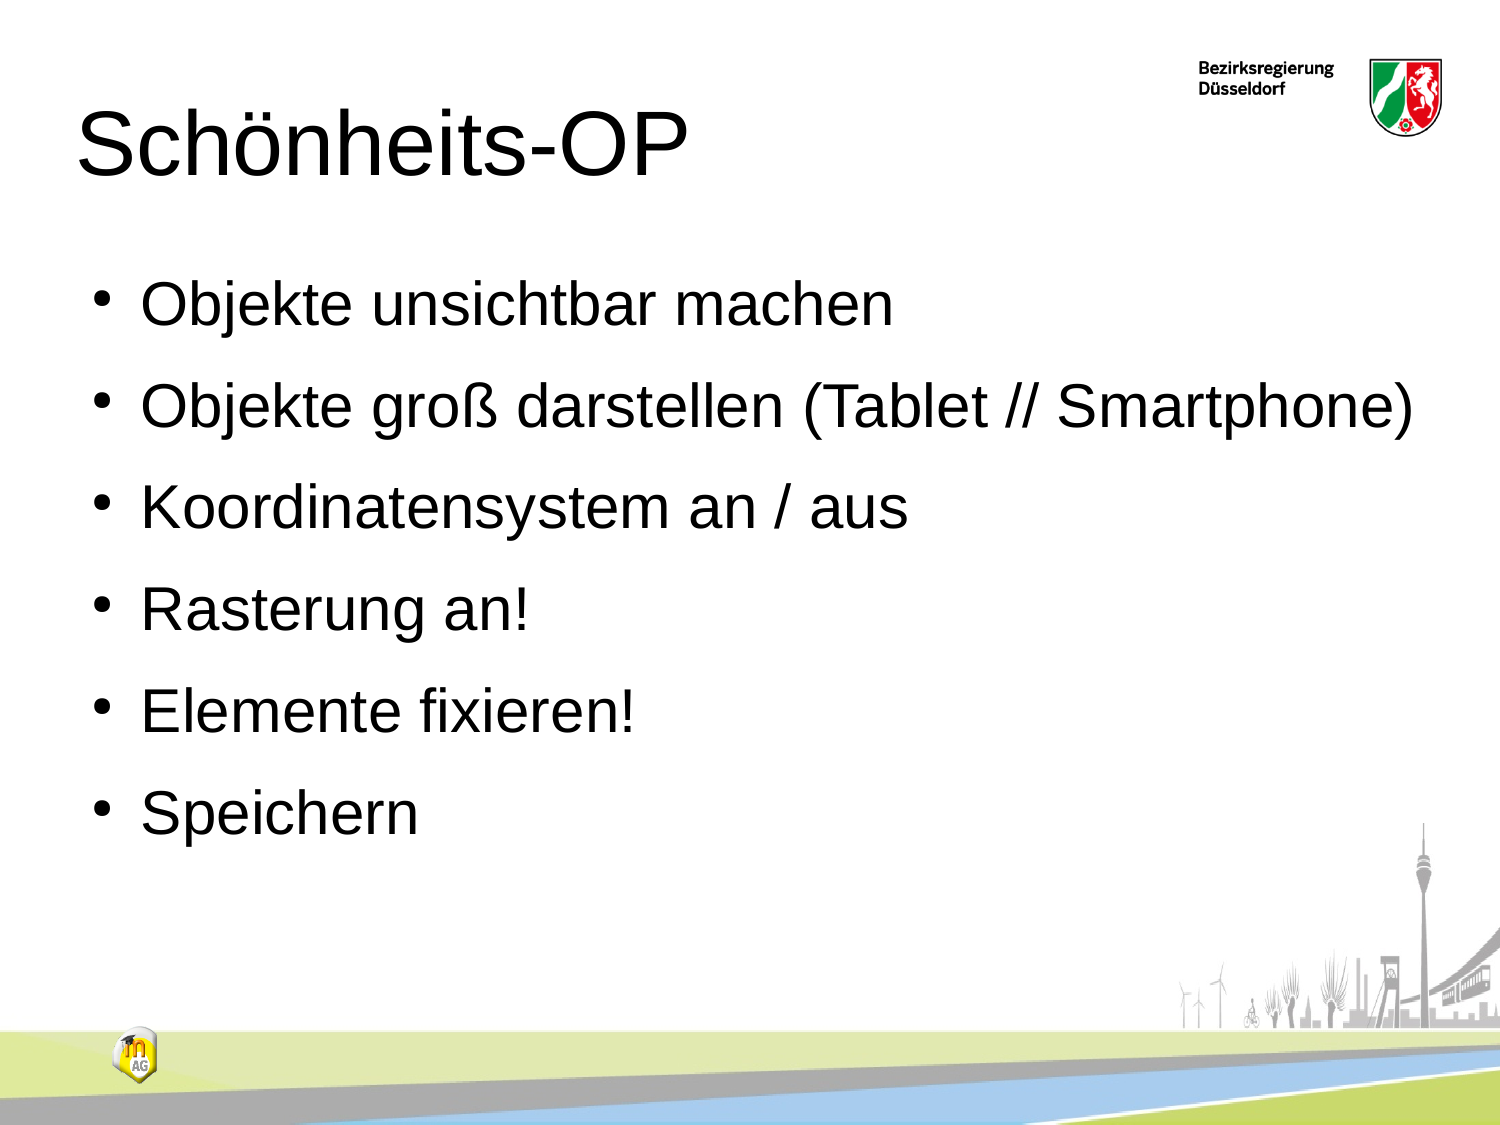

# Schönheits-OP
Objekte unsichtbar machen
Objekte groß darstellen (Tablet // Smartphone)
Koordinatensystem an / aus
Rasterung an!
Elemente fixieren!
Speichern